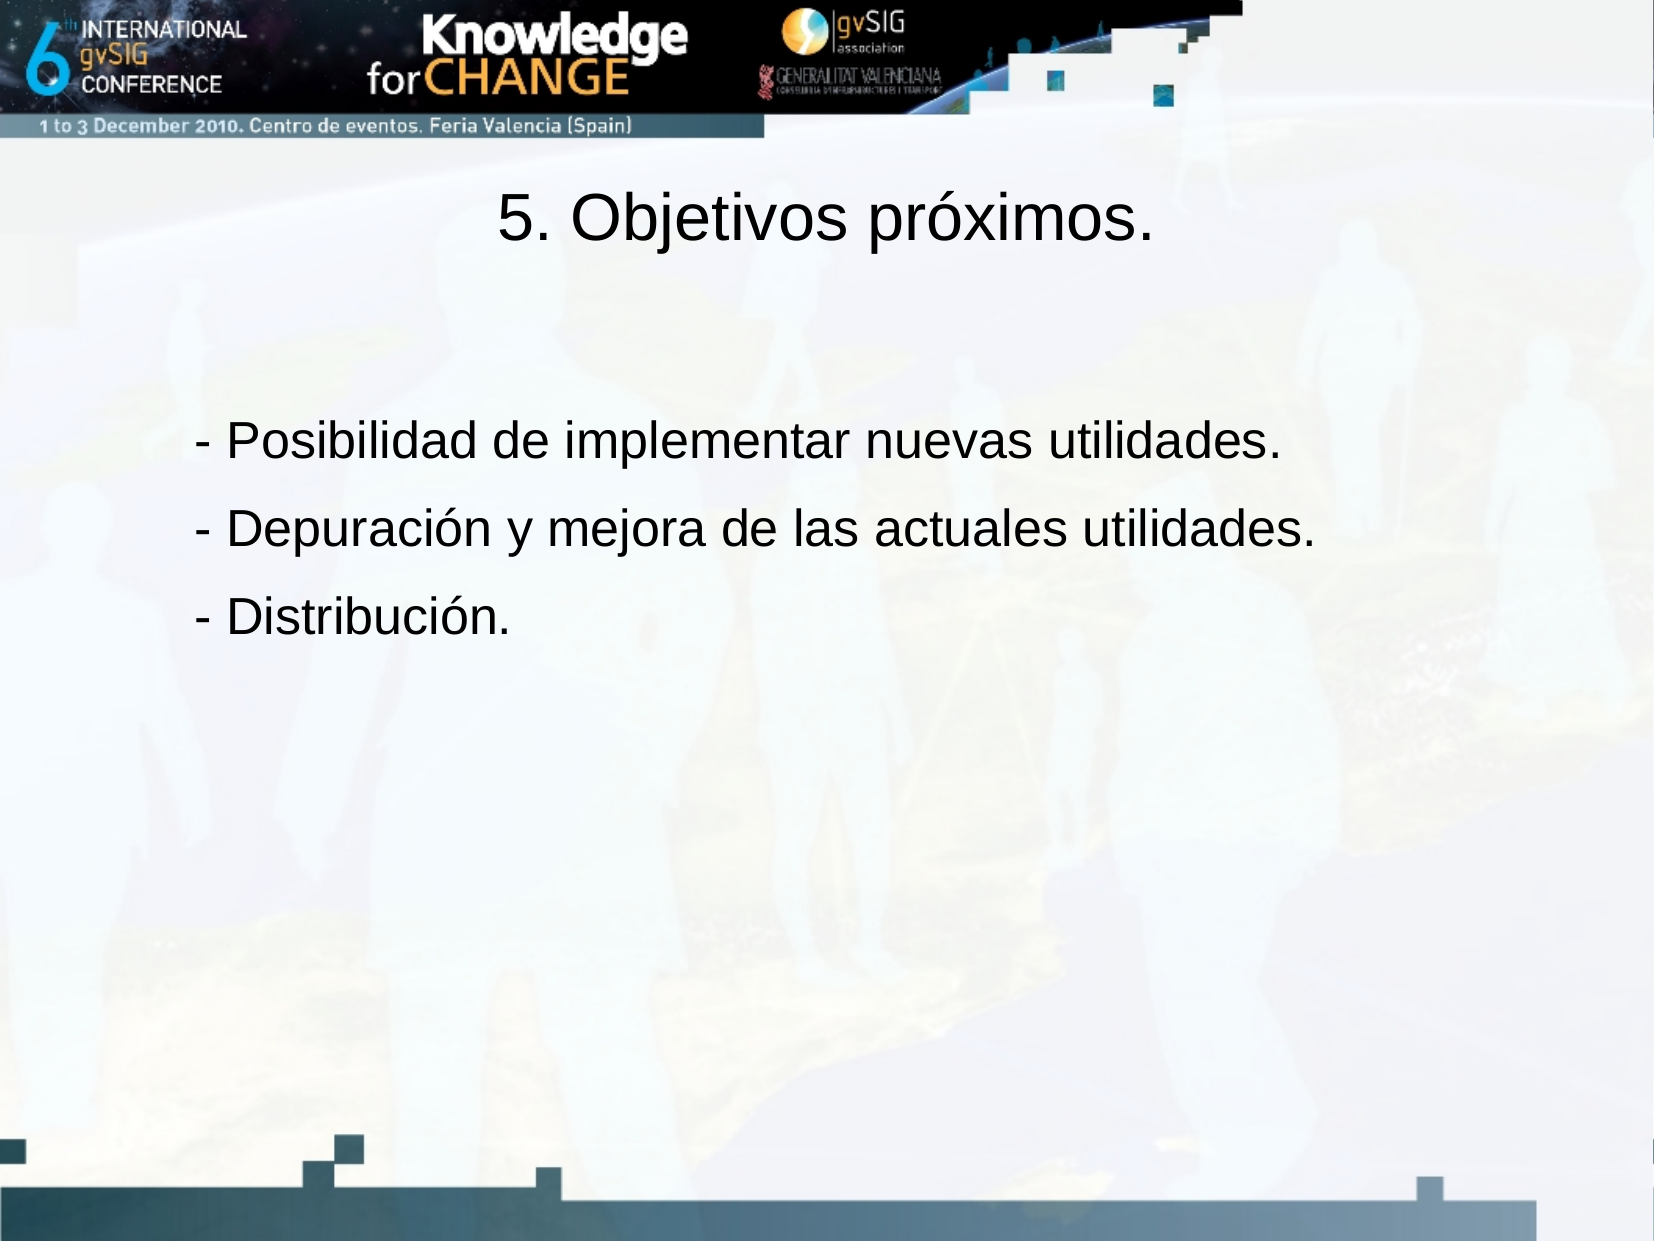

# 5. Objetivos próximos.
- Posibilidad de implementar nuevas utilidades.
- Depuración y mejora de las actuales utilidades.
- Distribución.